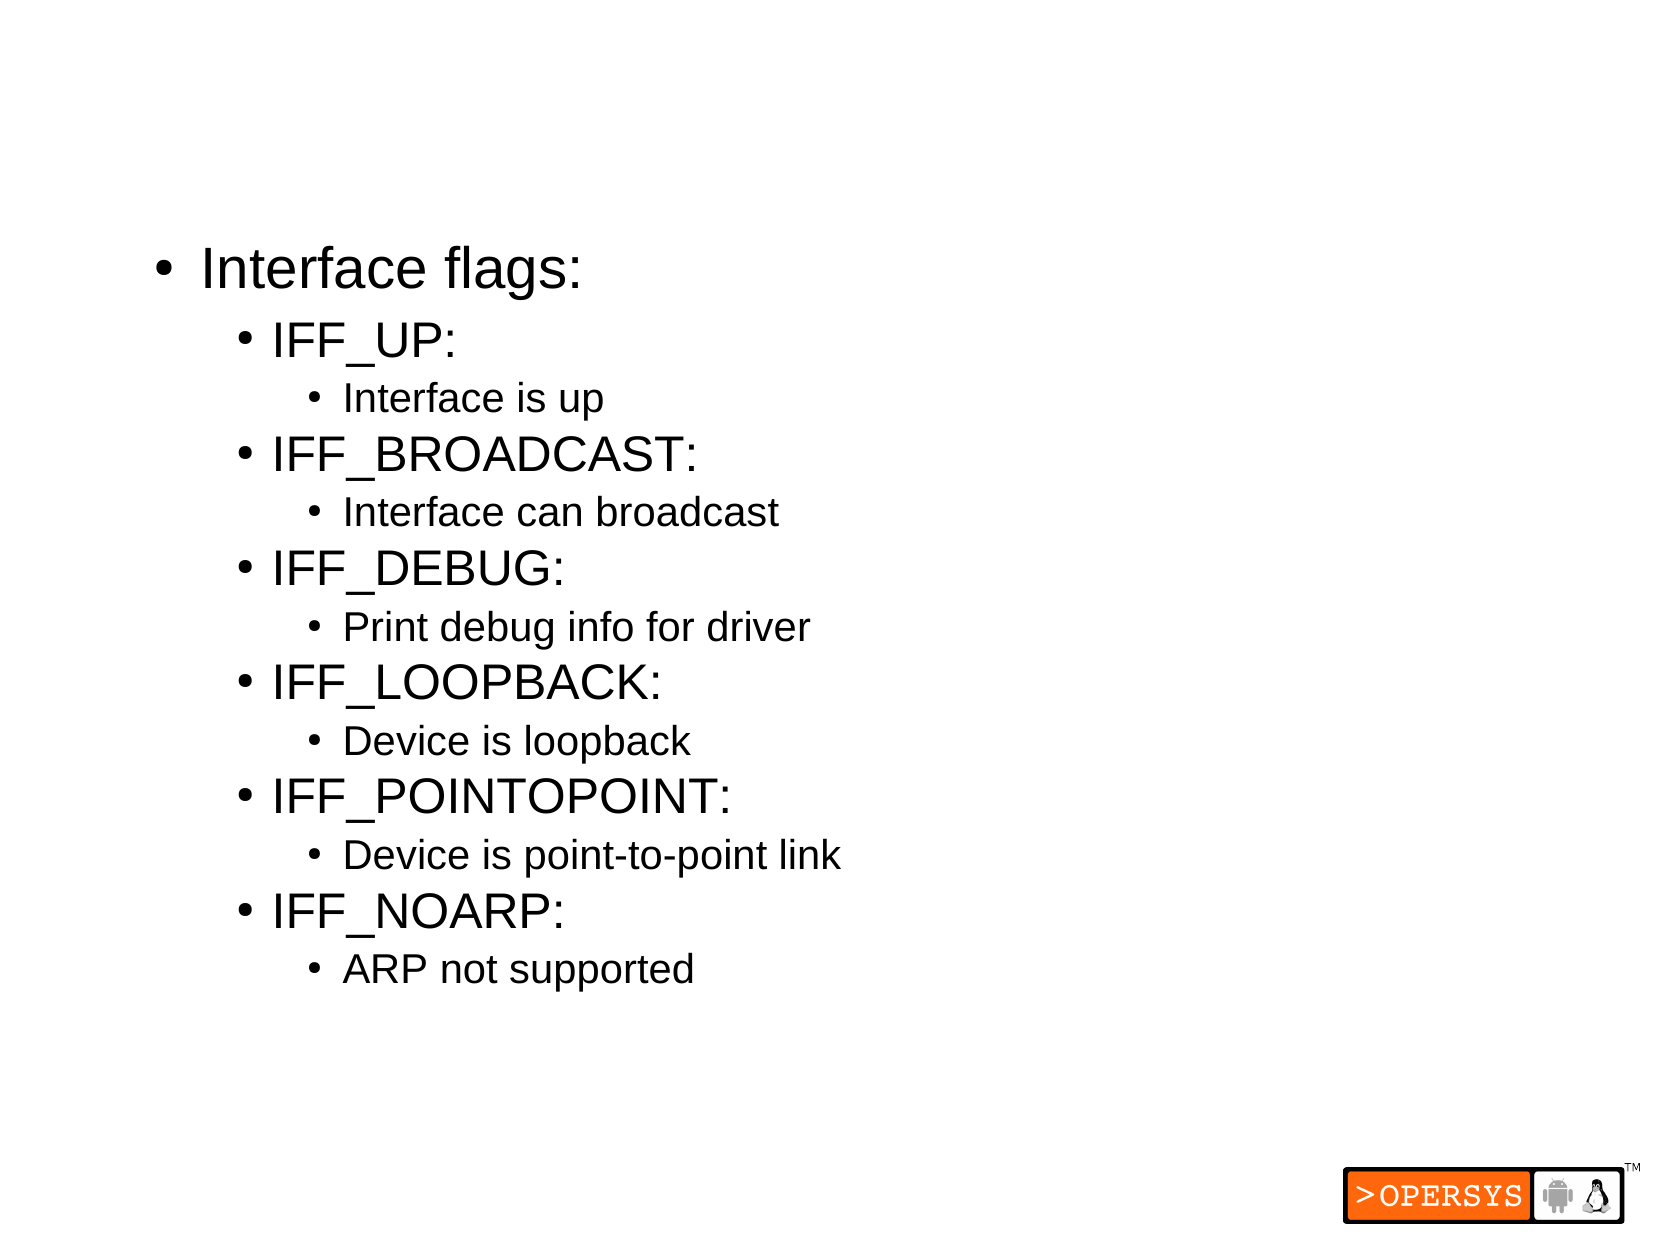

# Interface flags:
IFF_UP:
Interface is up
IFF_BROADCAST:
Interface can broadcast
IFF_DEBUG:
Print debug info for driver
IFF_LOOPBACK:
Device is loopback
IFF_POINTOPOINT:
Device is point-to-point link
IFF_NOARP:
ARP not supported